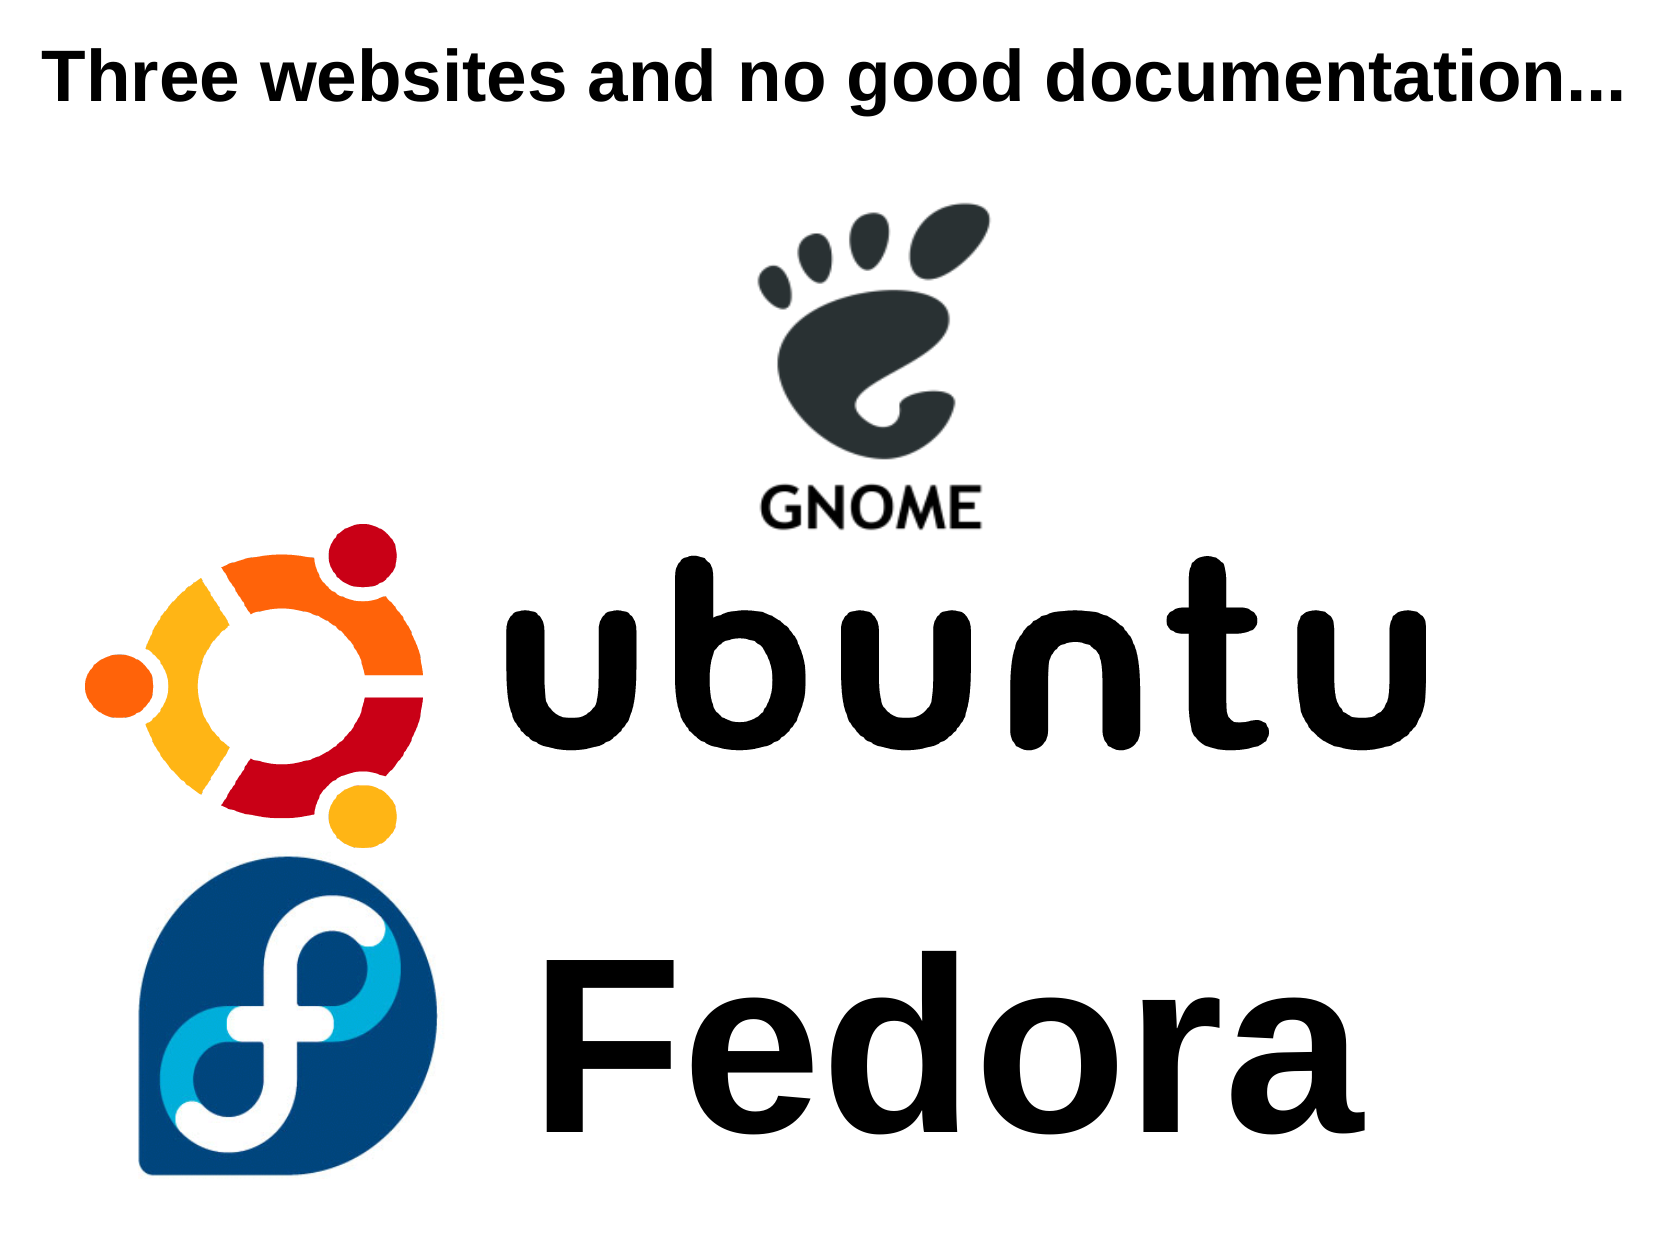

Three websites and no good documentation...
Fedora